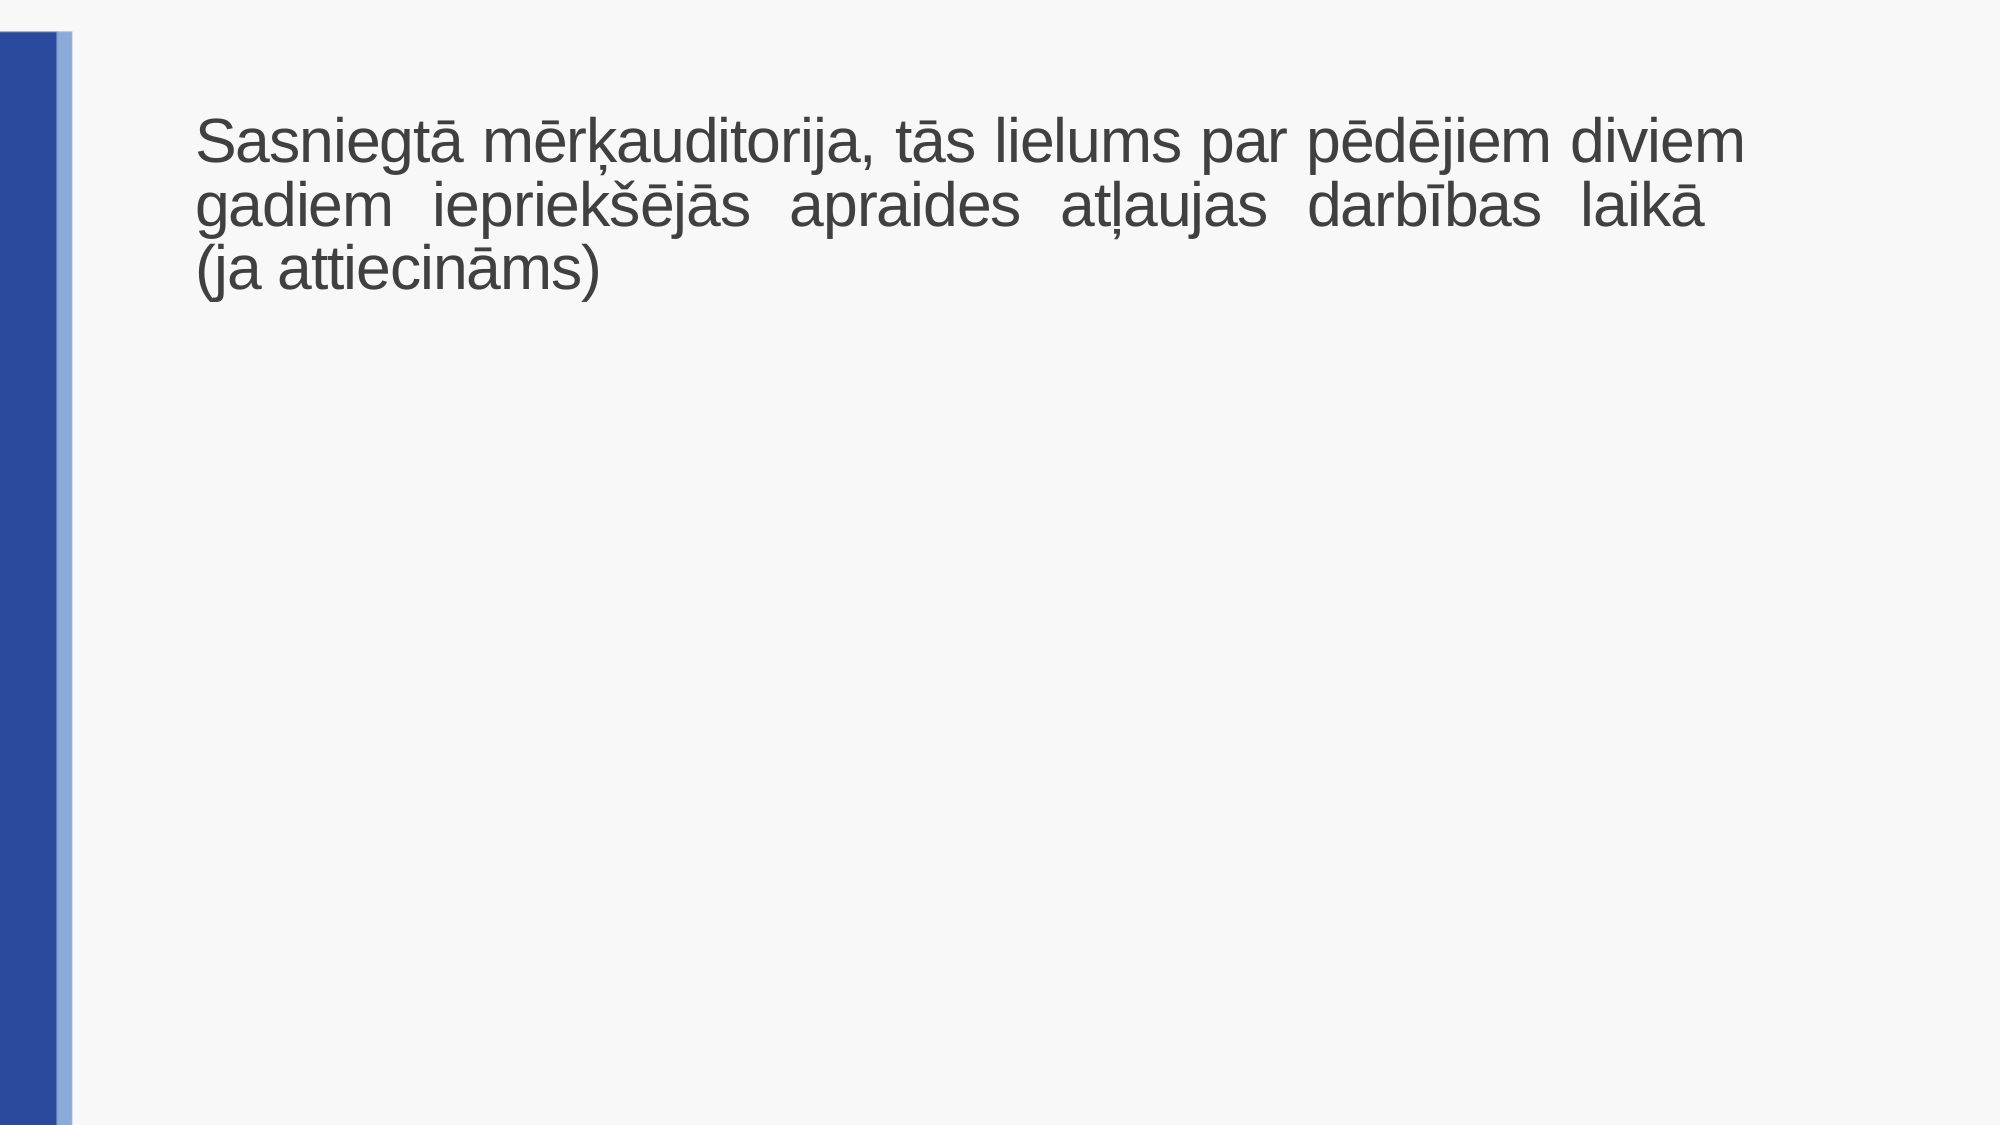

# Sasniegtā mērķauditorija, tās lielums par pēdējiem diviem gadiem iepriekšējās apraides atļaujas darbības laikā (ja attiecināms)